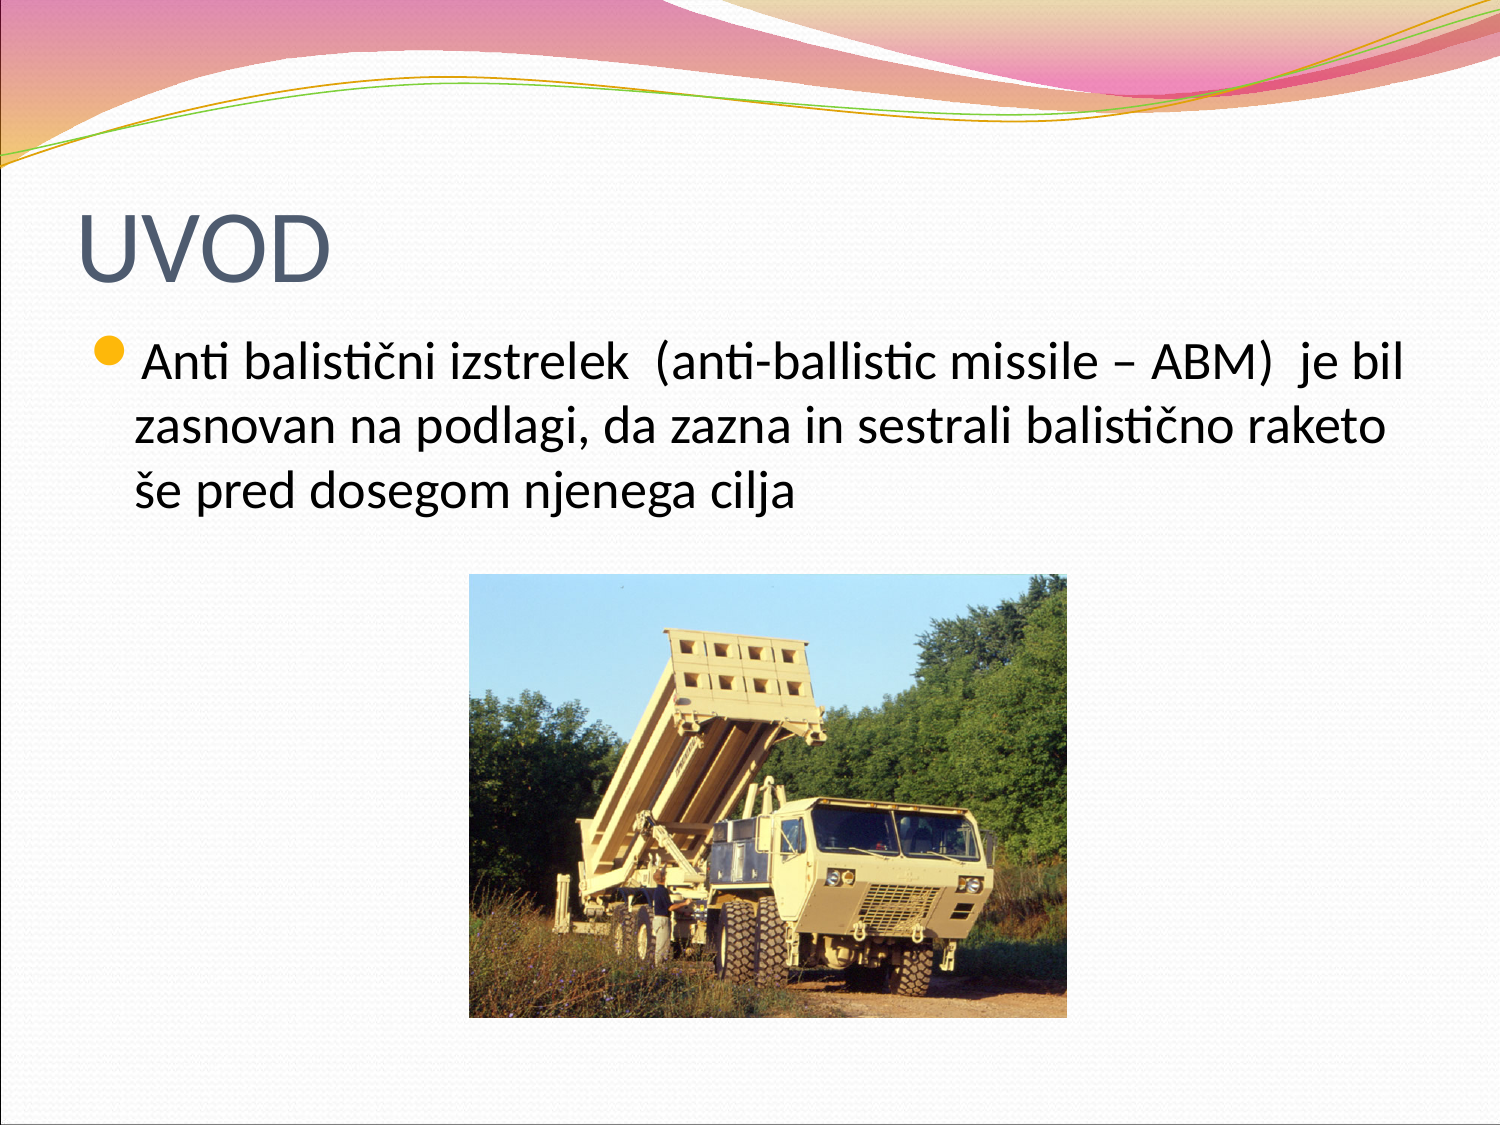

# UVOD
Anti balistični izstrelek (anti-ballistic missile – ABM) je bil zasnovan na podlagi, da zazna in sestrali balistično raketo še pred dosegom njenega cilja